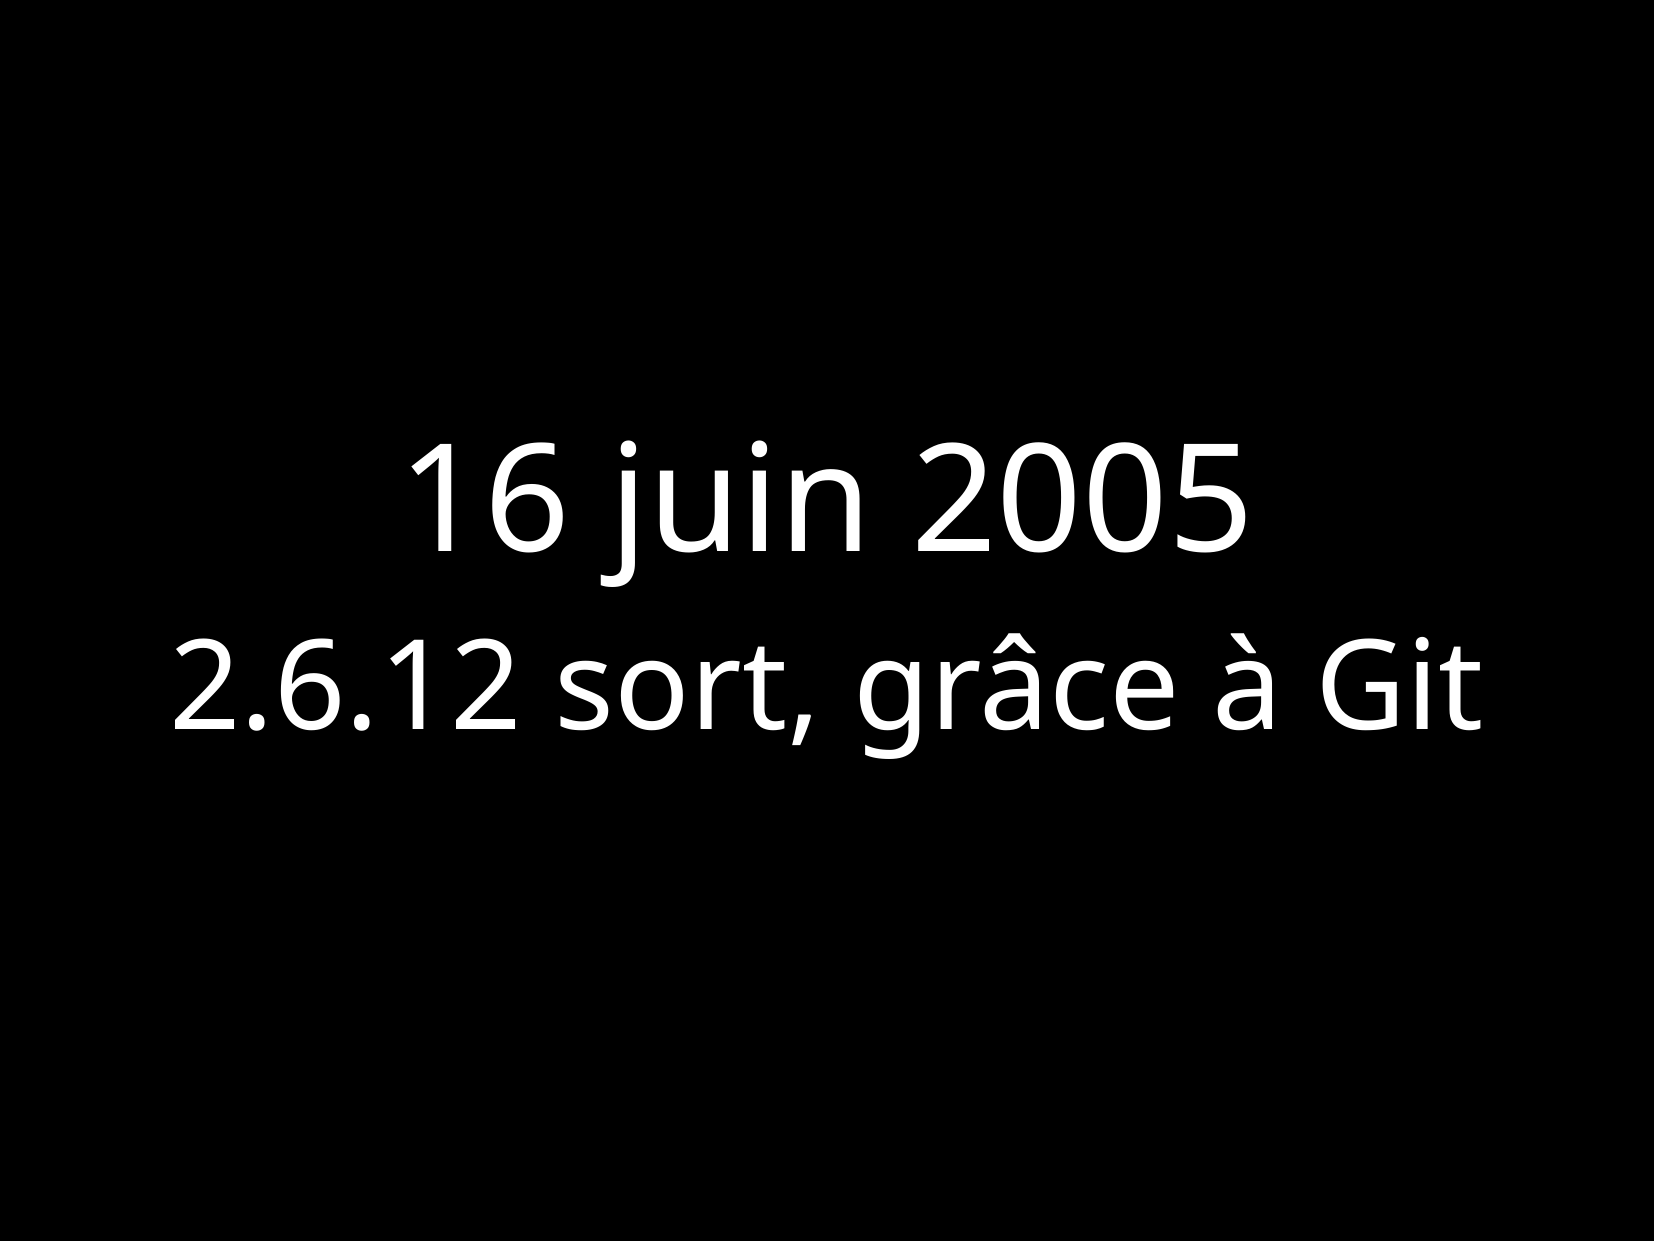

# 16 juin 2005
2.6.12 sort, grâce à Git